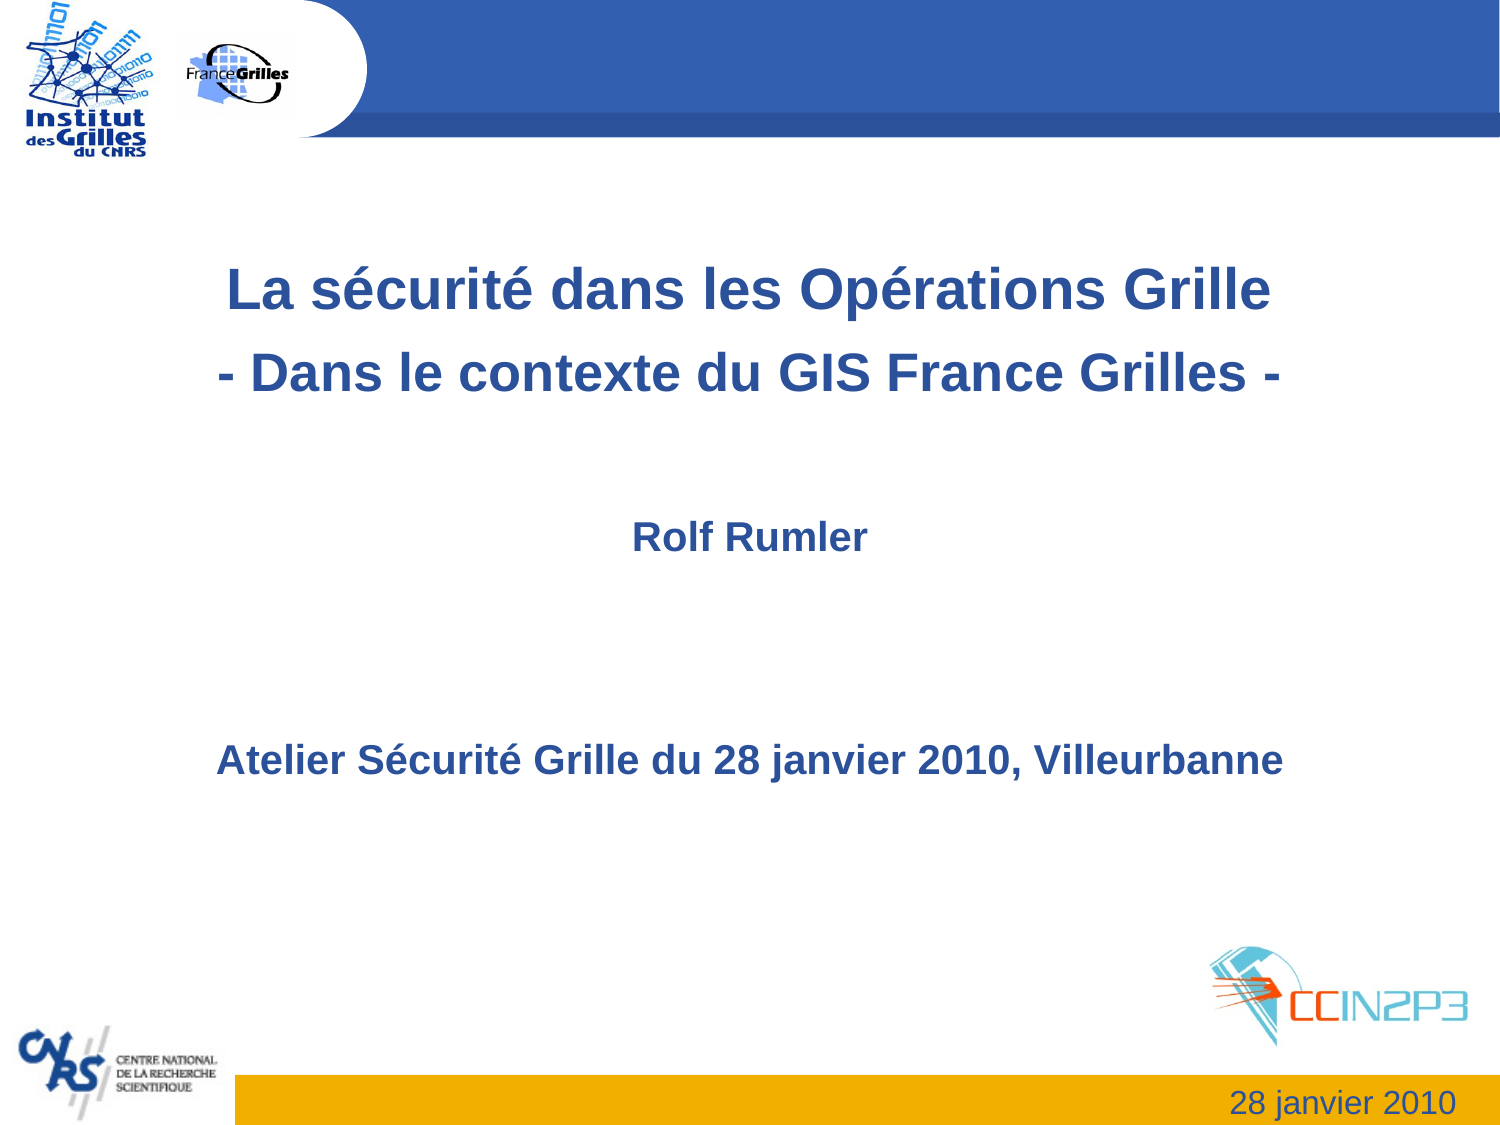

La sécurité dans les Opérations Grille
- Dans le contexte du GIS France Grilles -
Rolf Rumler
Atelier Sécurité Grille du 28 janvier 2010, Villeurbanne
28 janvier 2010